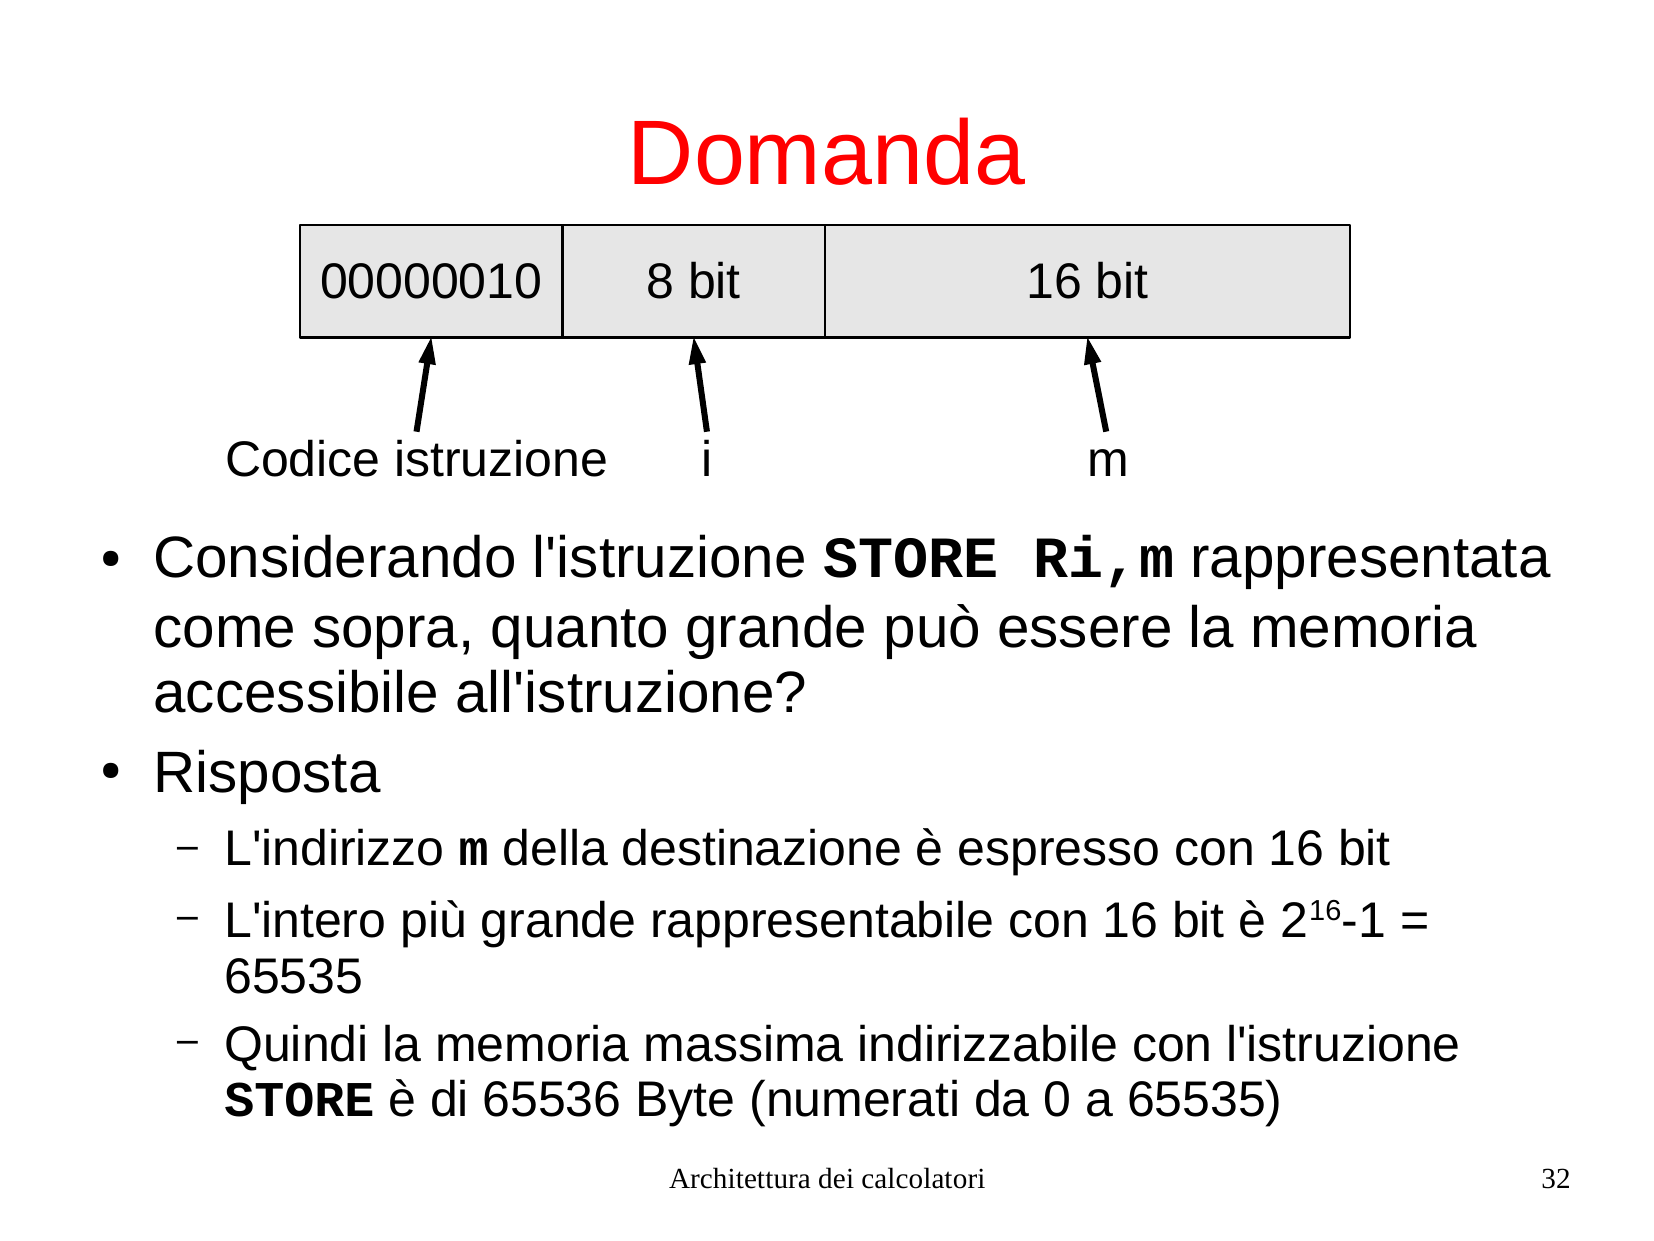

# Domanda
00000010
8 bit
16 bit
m
Codice istruzione
i
Considerando l'istruzione STORE Ri,m rappresentata come sopra, quanto grande può essere la memoria accessibile all'istruzione?
Risposta
L'indirizzo m della destinazione è espresso con 16 bit
L'intero più grande rappresentabile con 16 bit è 216-1 = 65535
Quindi la memoria massima indirizzabile con l'istruzione STORE è di 65536 Byte (numerati da 0 a 65535)
Architettura dei calcolatori
32